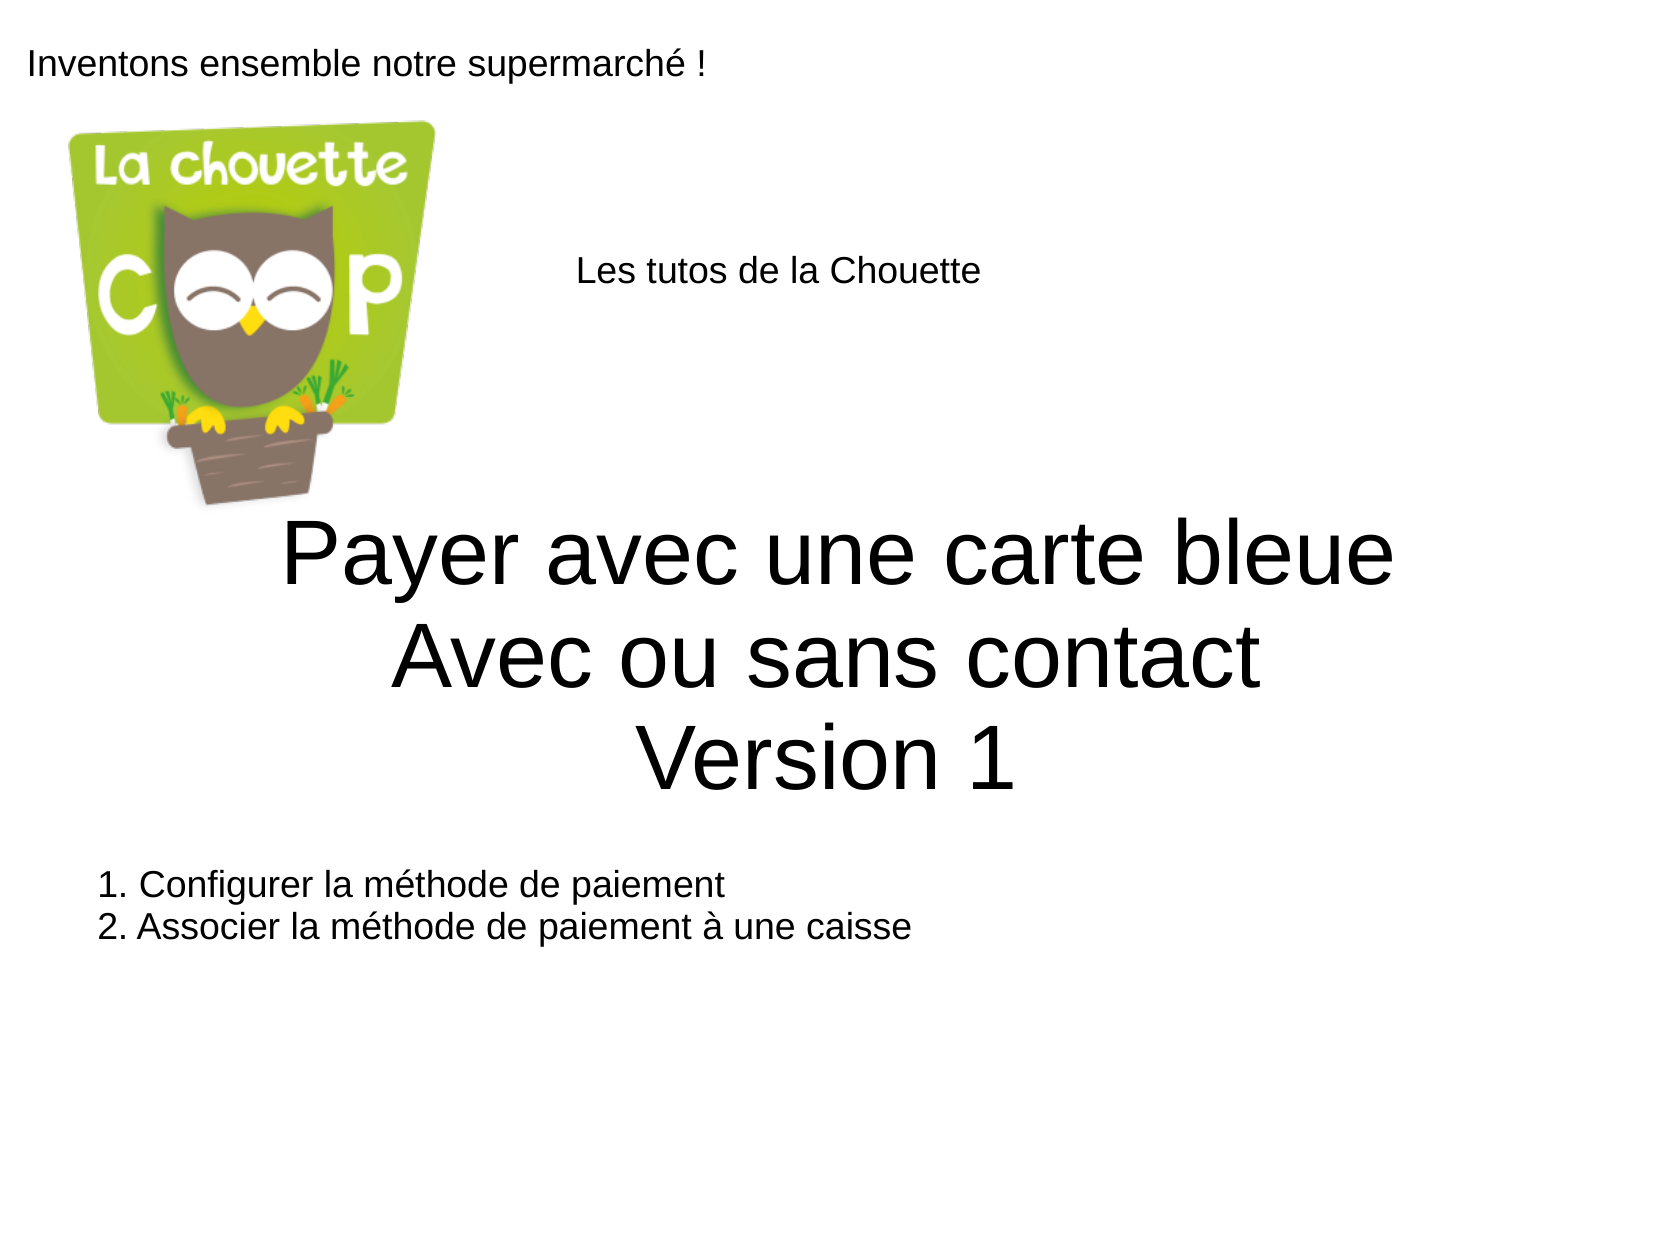

Inventons ensemble notre supermarché !
Les tutos de la Chouette
# Payer avec une carte bleue Avec ou sans contact Version 1
1. Configurer la méthode de paiement
2. Associer la méthode de paiement à une caisse